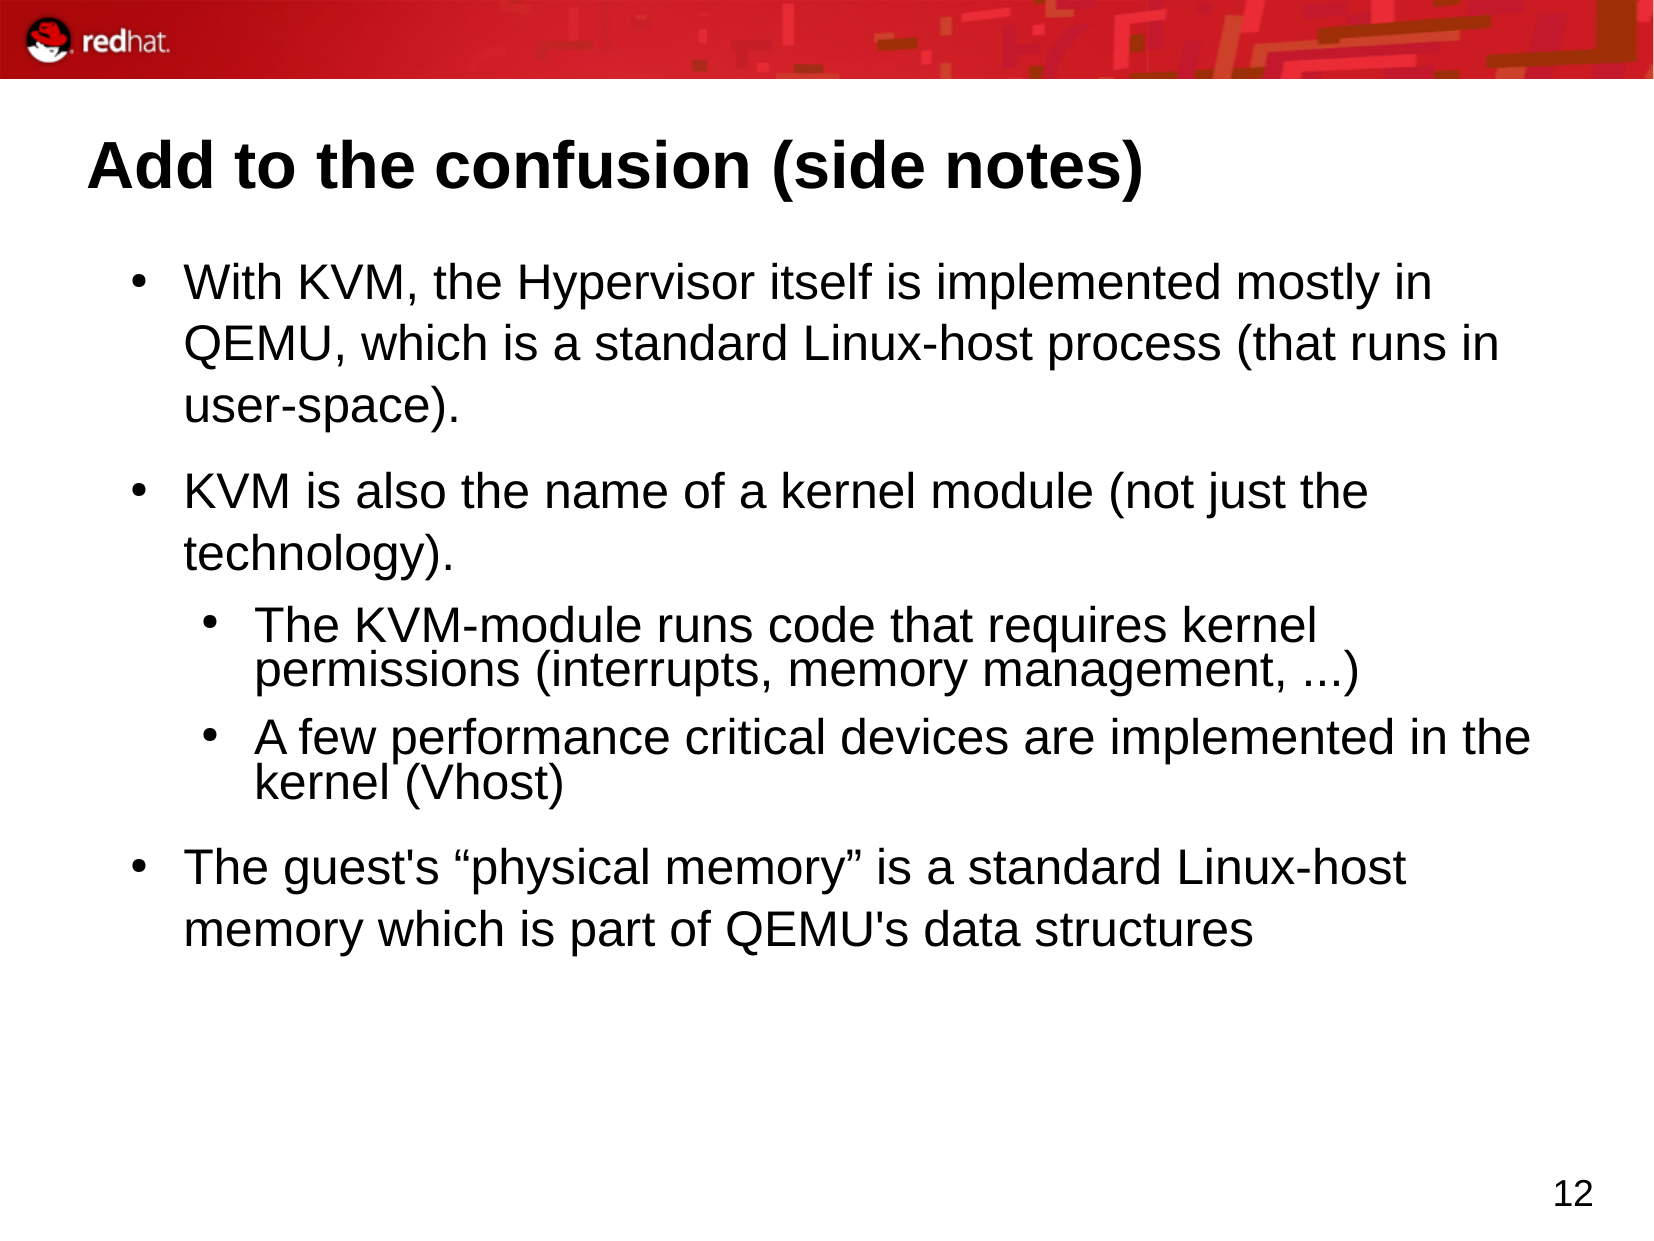

# Add to the confusion (side notes)
With KVM, the Hypervisor itself is implemented mostly in QEMU, which is a standard Linux-host process (that runs in user-space).
KVM is also the name of a kernel module (not just the technology).
The KVM-module runs code that requires kernel permissions (interrupts, memory management, ...)
A few performance critical devices are implemented in the kernel (Vhost)
The guest's “physical memory” is a standard Linux-host memory which is part of QEMU's data structures